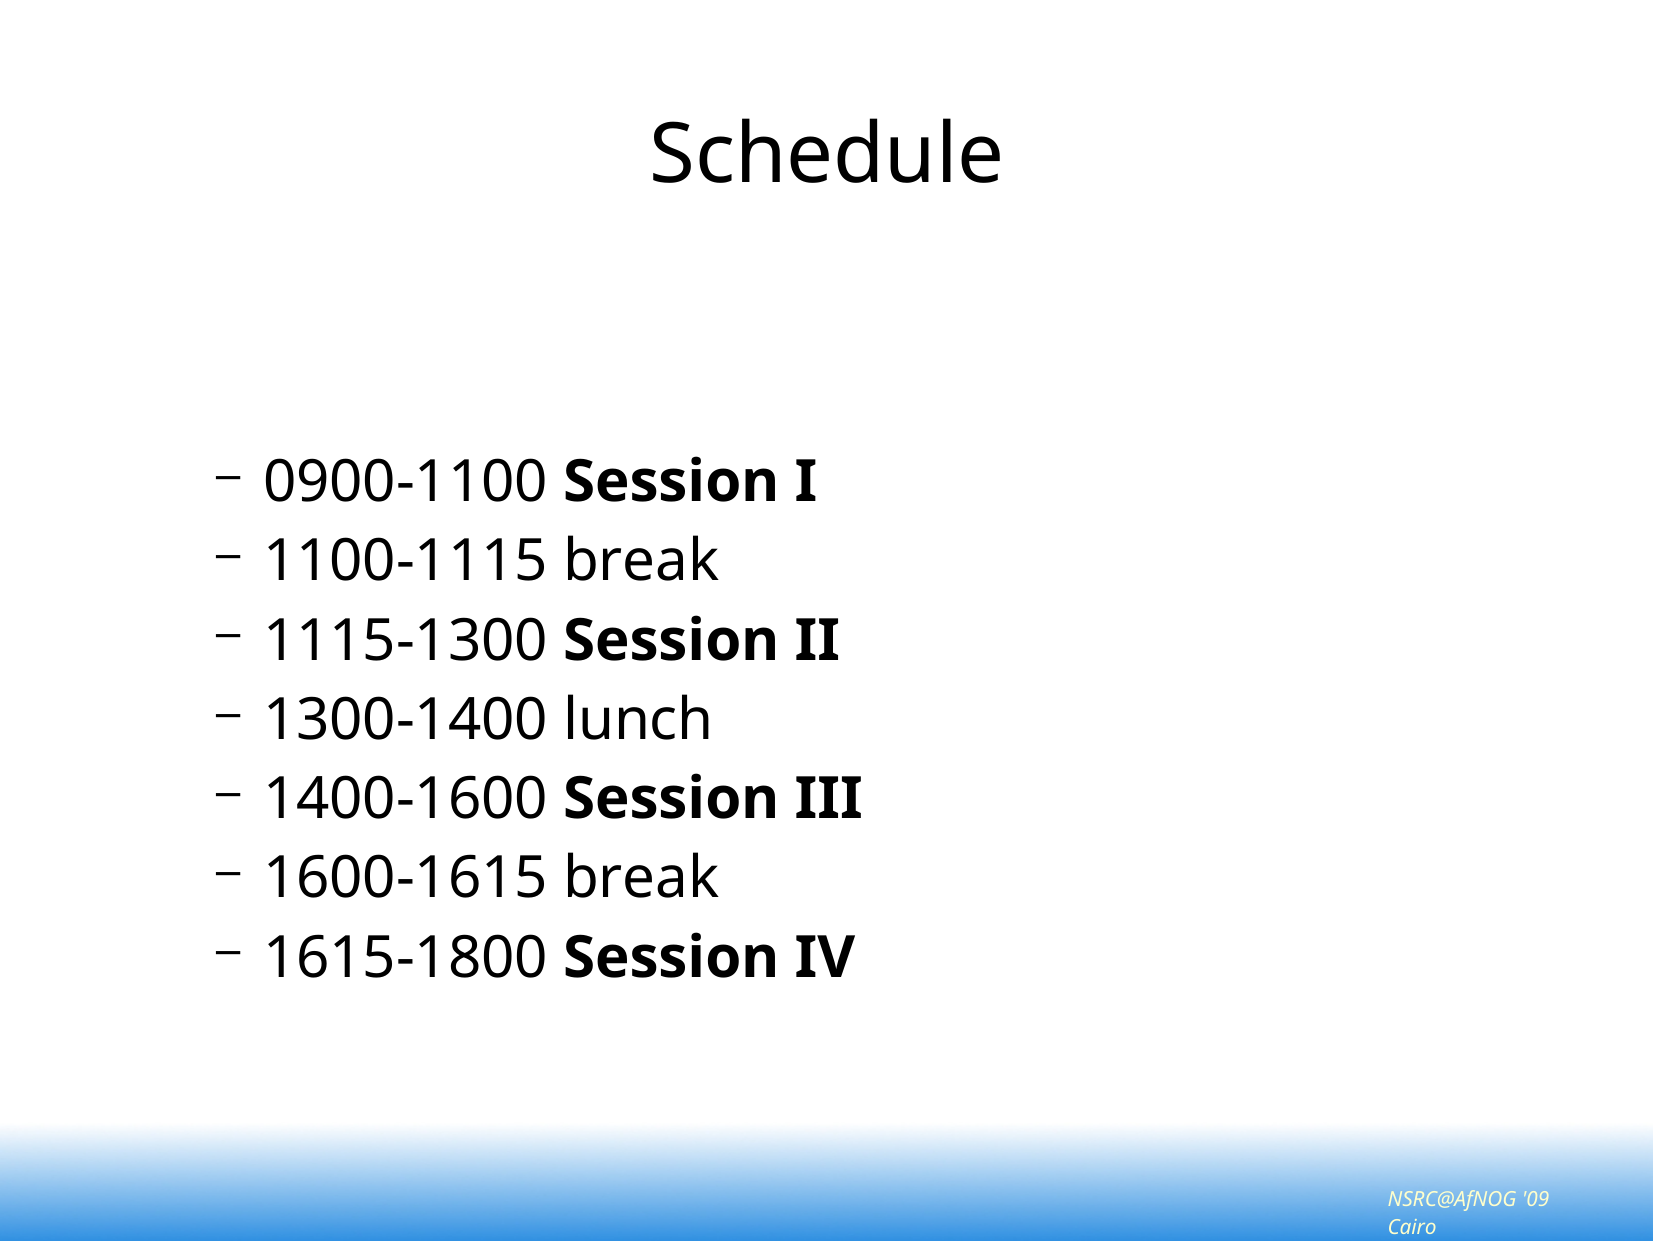

# Schedule
0900-1100 Session I
1100-1115 break
1115-1300 Session II
1300-1400 lunch
1400-1600 Session III
1600-1615 break
1615-1800 Session IV